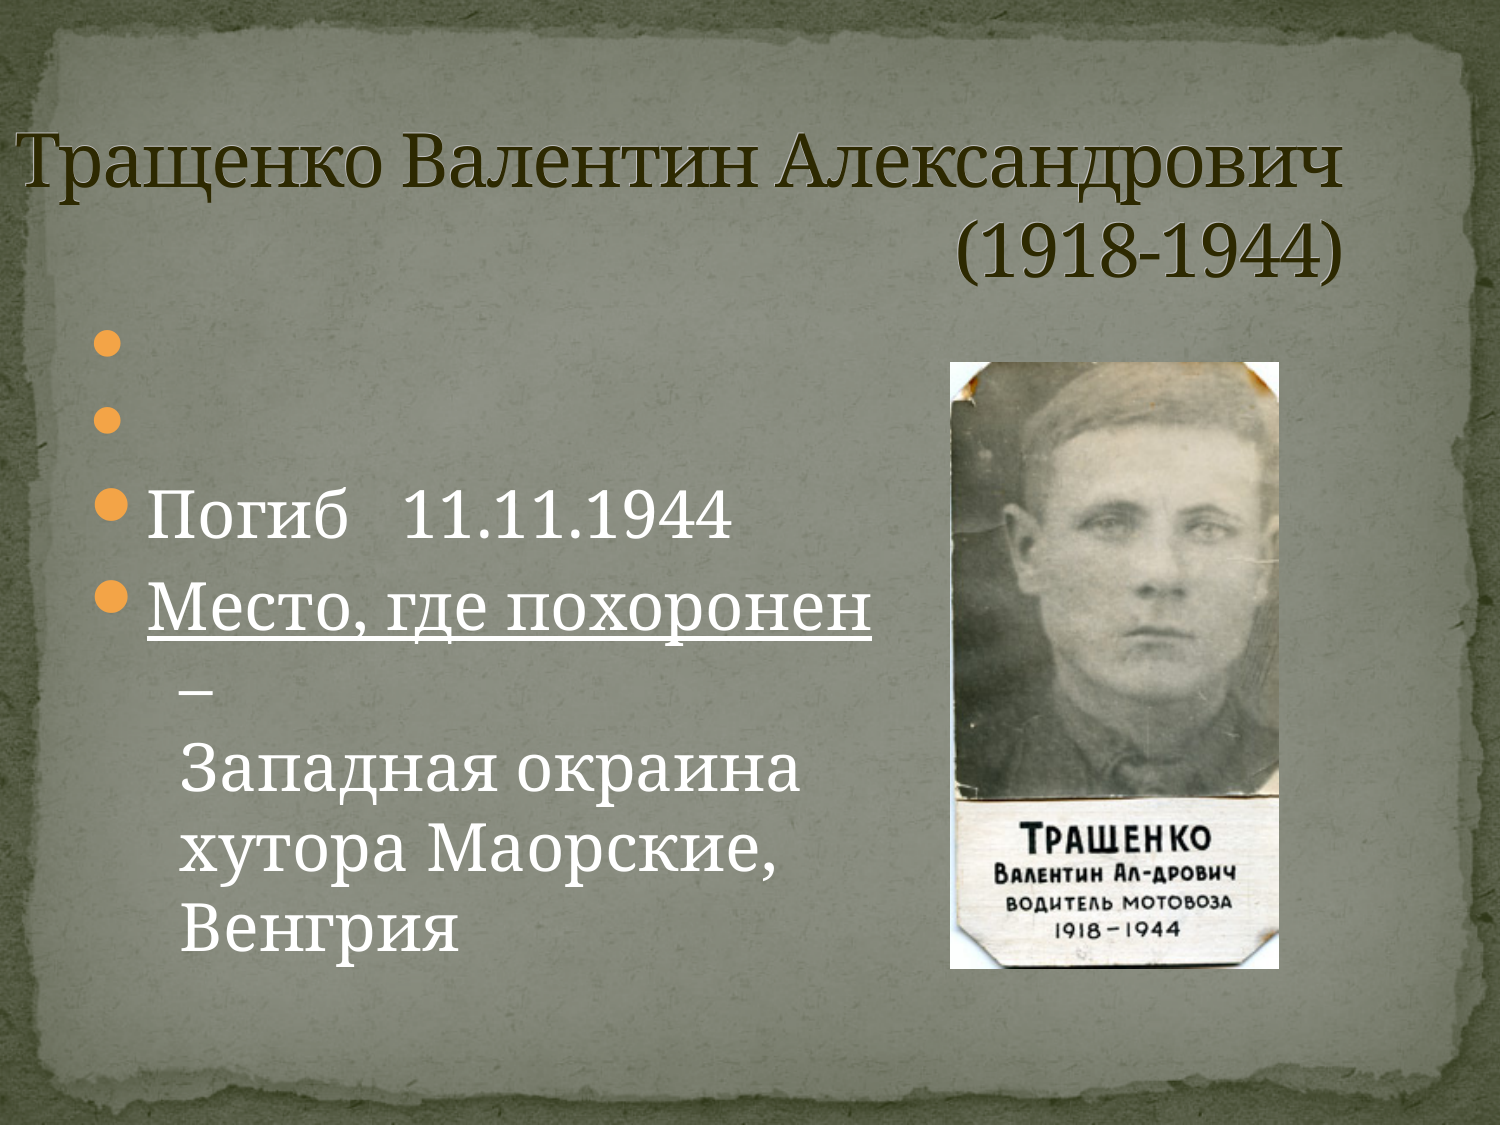

Тращенко Валентин Александрович
(1918-1944)
# Погиб 11.11.1944
Место, где похоронен –
Западная окраина хутора Маорские, Венгрия